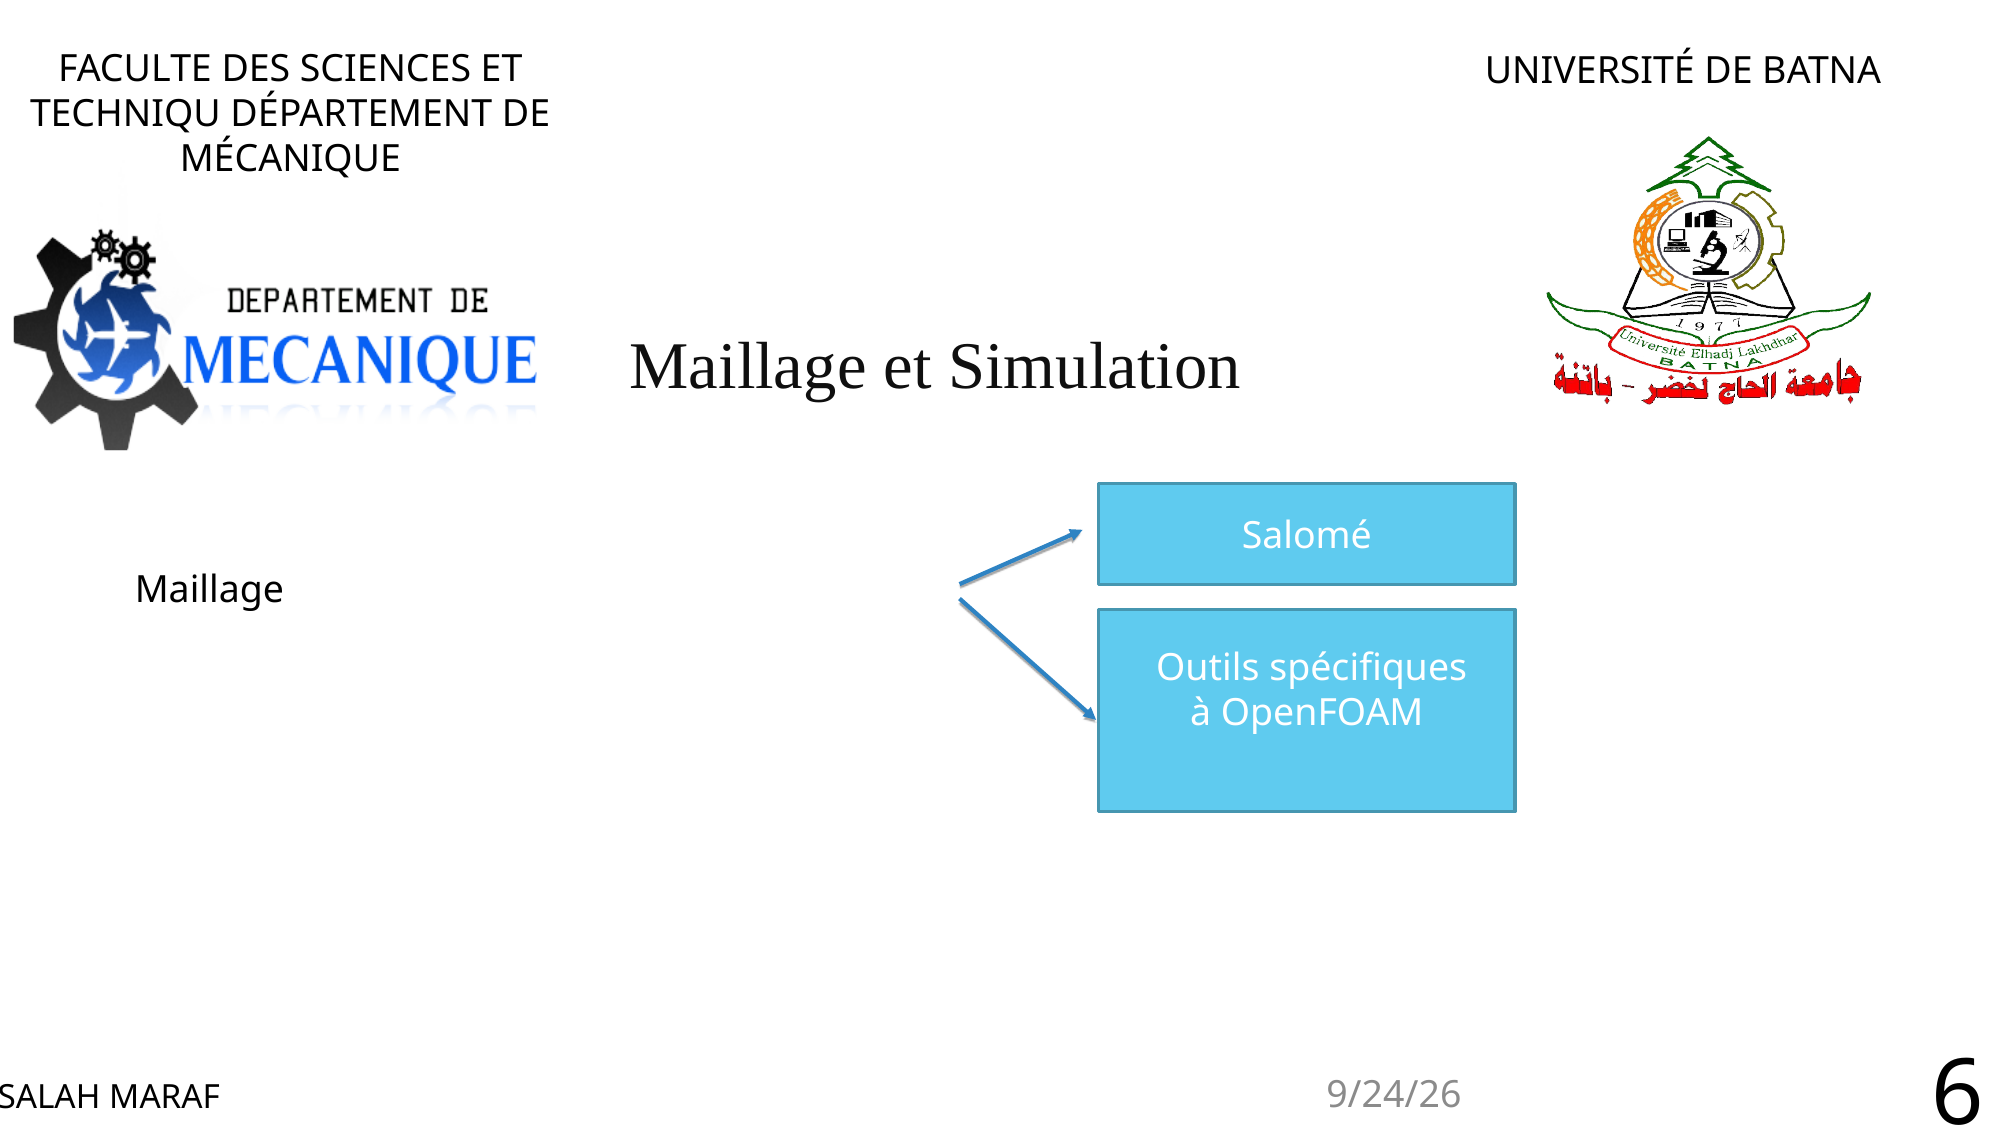

Faculte des Sciences et Techniqu Département de MÉCANIQUE
Université de Batna
Maillage et Simulation
Salomé
Maillage
 Outils spécifiques
à OpenFOAM
SALAH MARAF